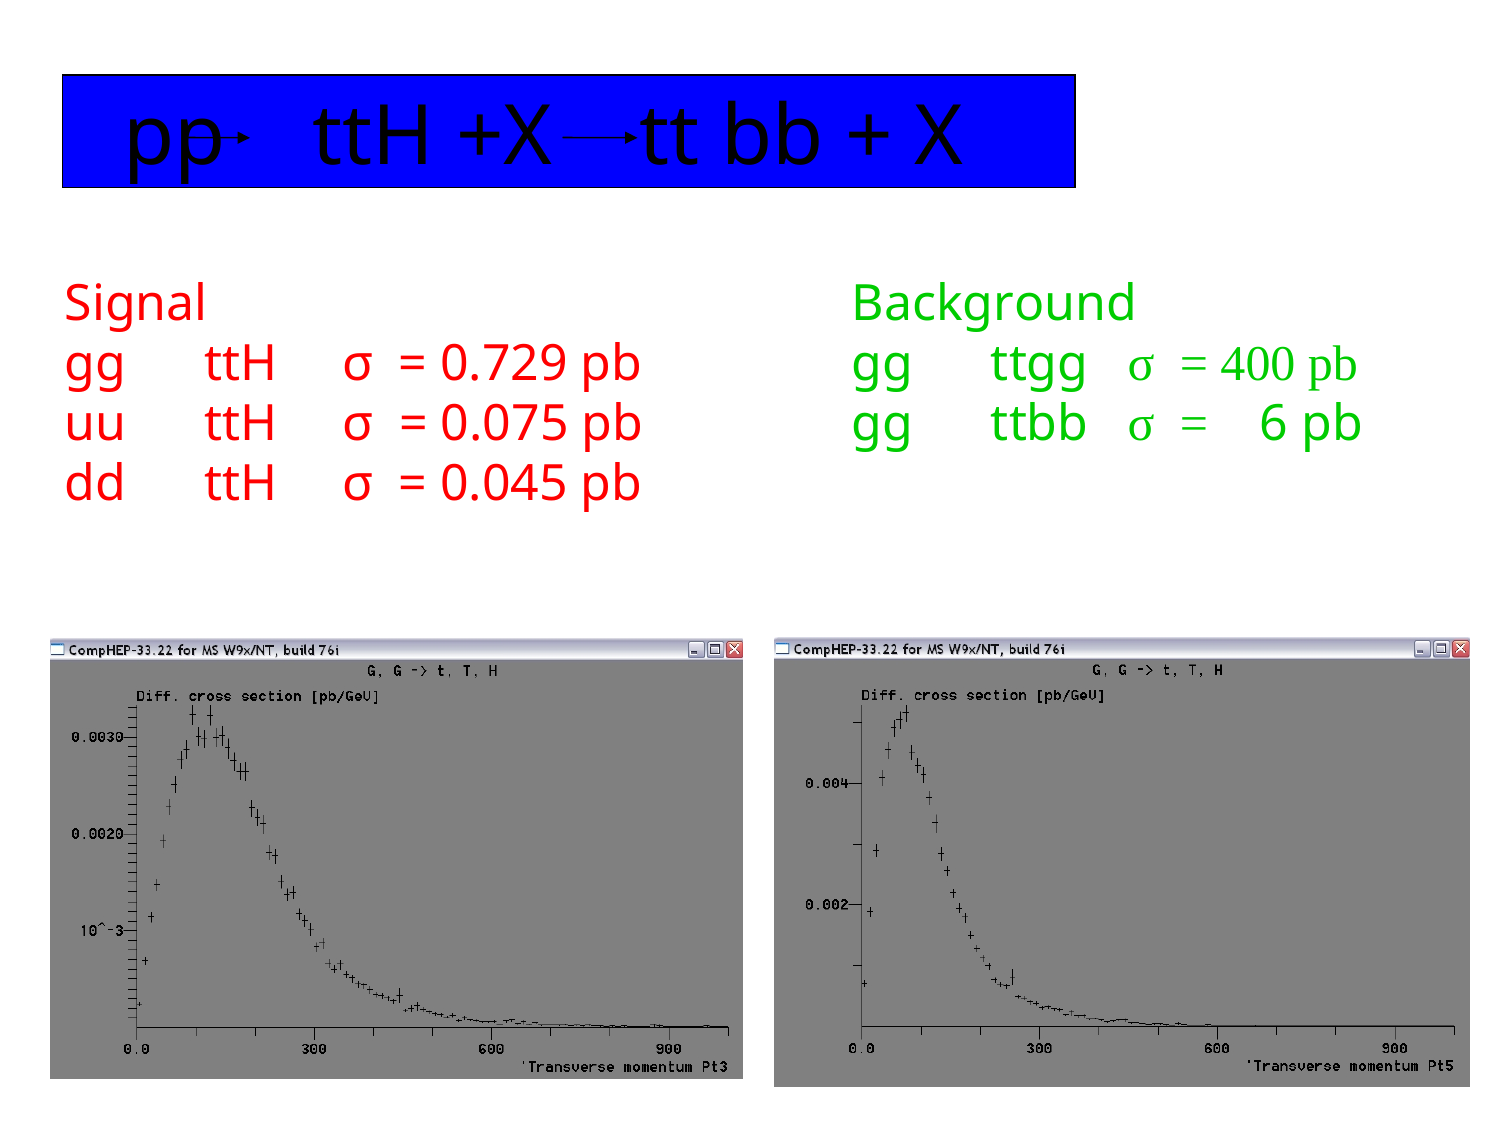

# pp ttH +X tt bb + X
Signal
gg ttH σ = 0.729 pb
uu ttH σ = 0.075 pb
dd ttH σ = 0.045 pb
Background
gg ttgg σ = 400 pb
gg ttbb σ = 6 pb